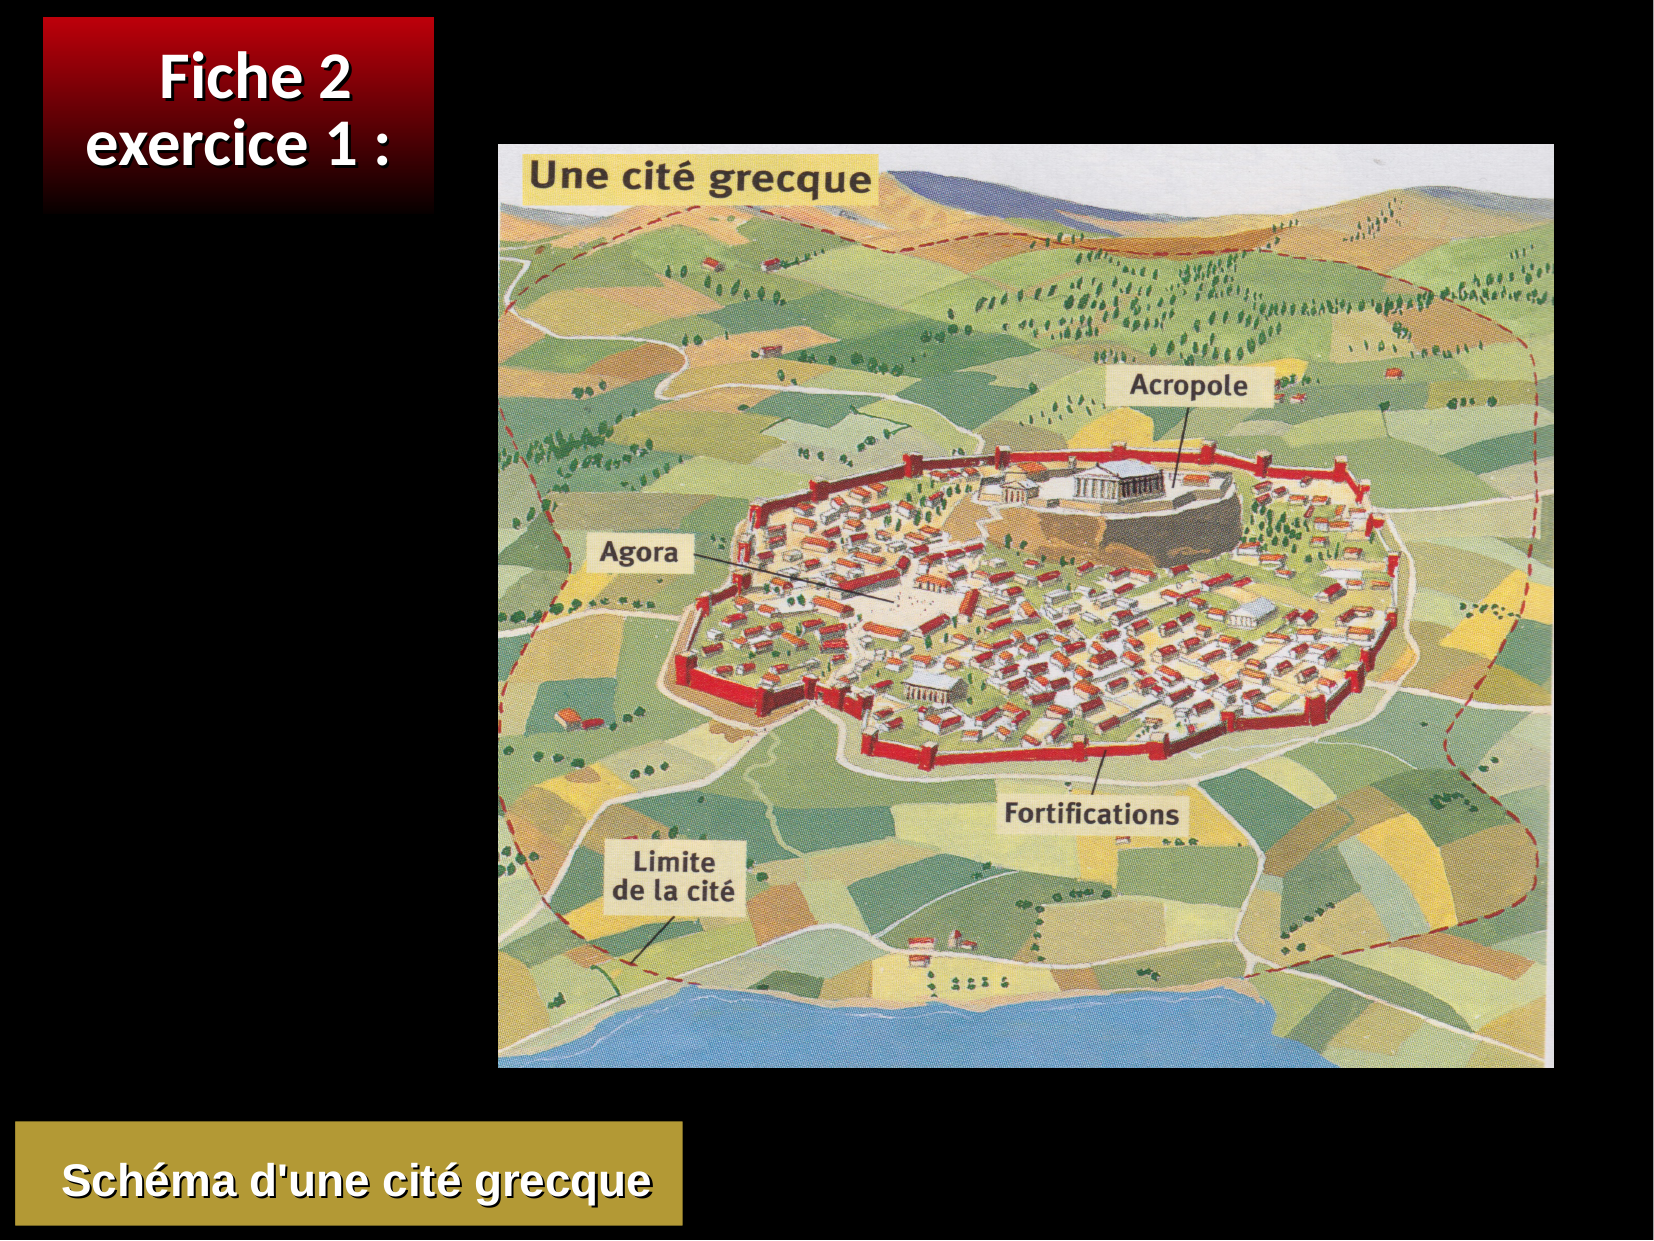

Fiche 2
exercice 1 :
Schéma d'une cité grecque